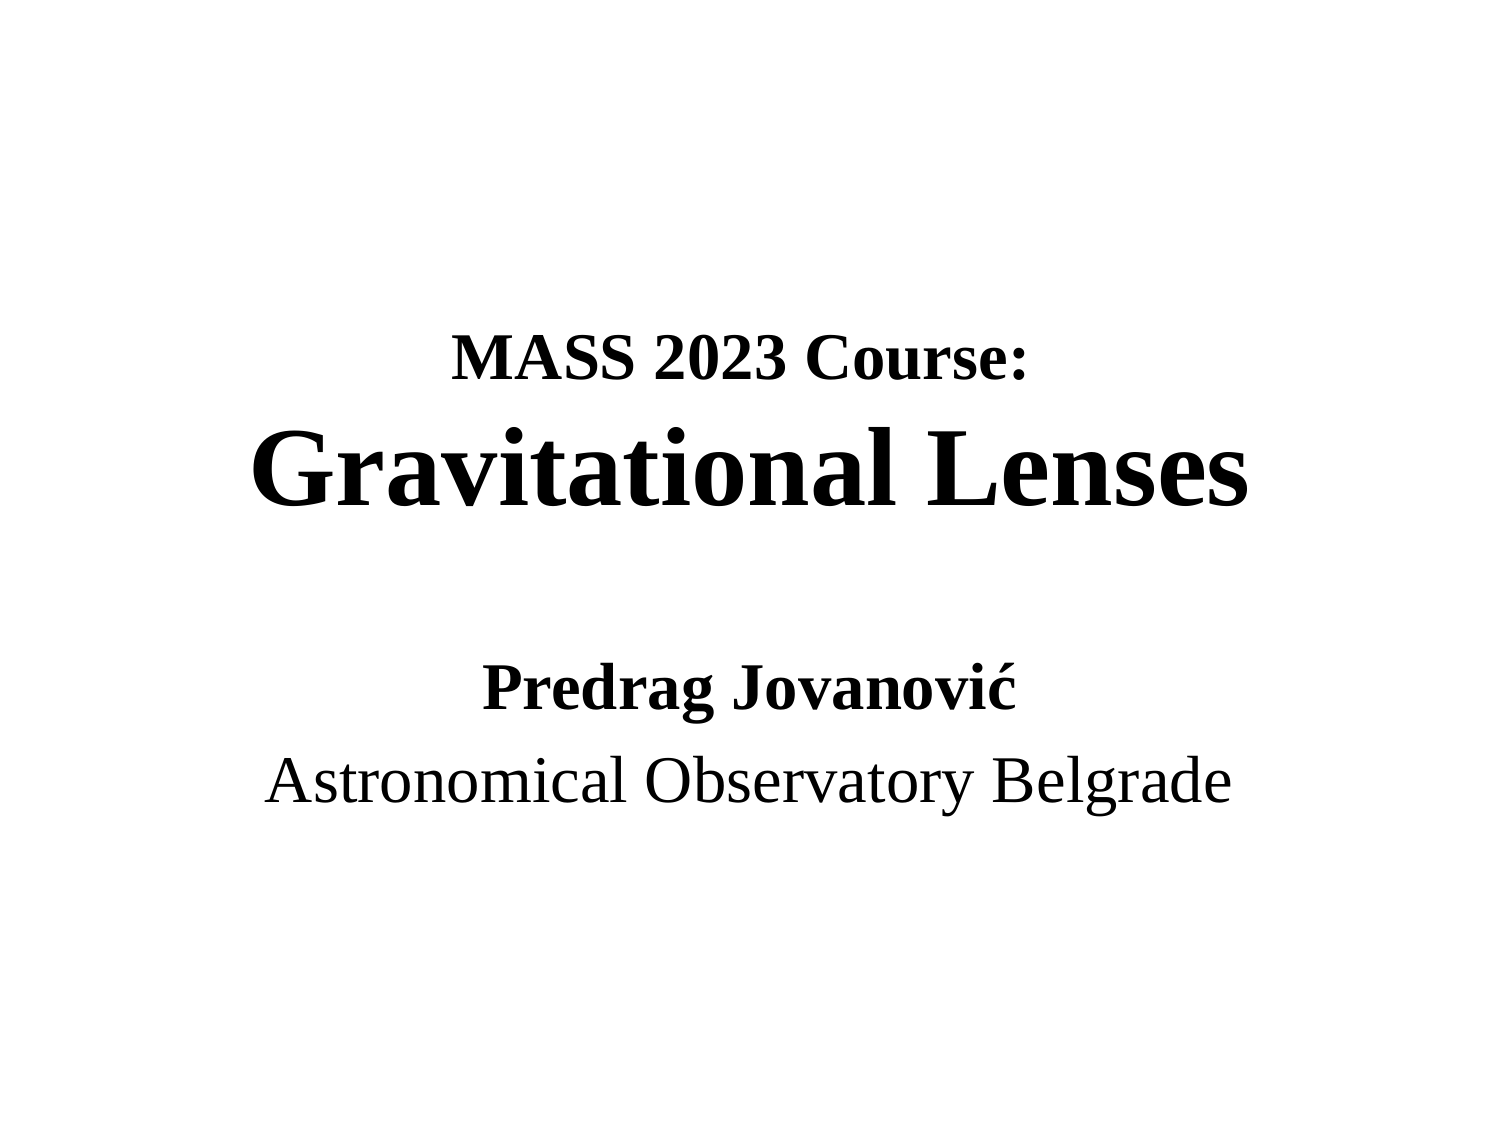

# MASS 2023 Course: Gravitational Lenses
Predrag Jovanović
Astronomical Observatory Belgrade